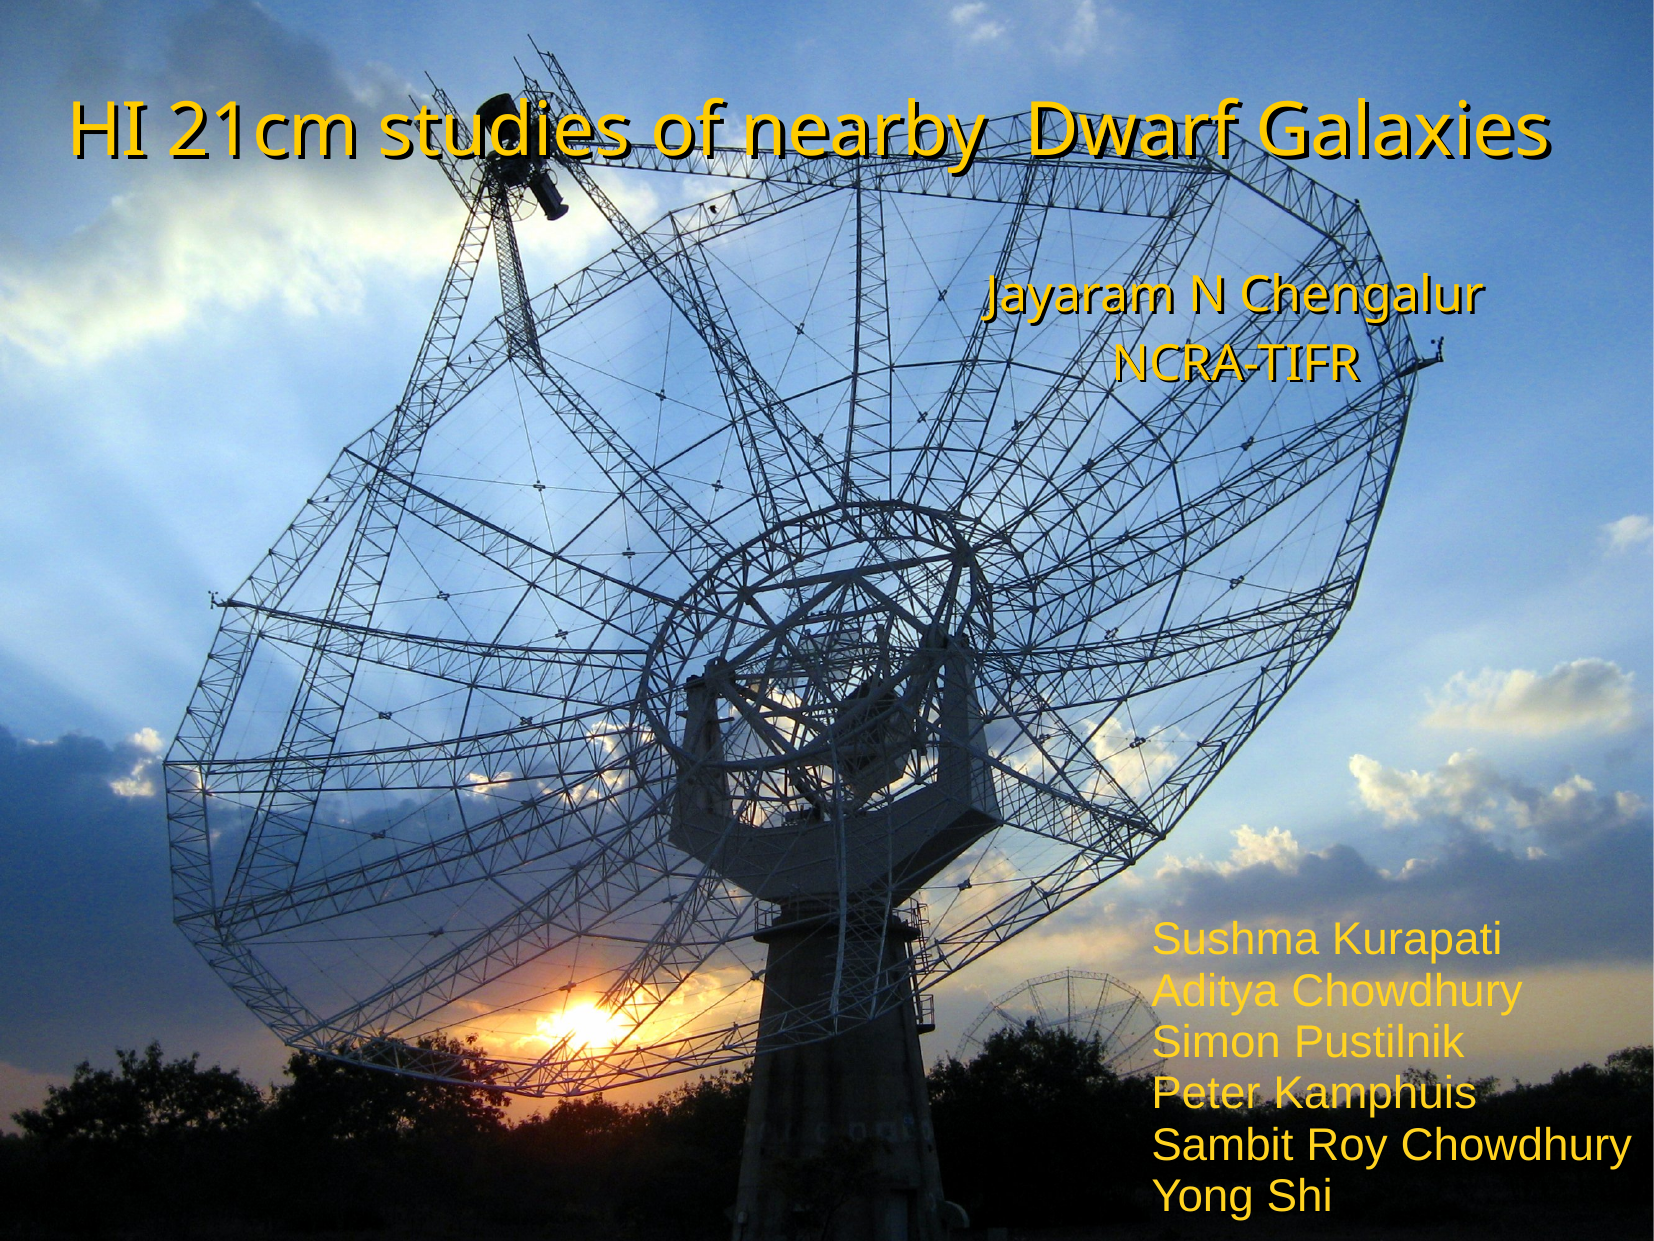

# HI 21cm studies of nearby Dwarf Galaxies
Jayaram N Chengalur
NCRA-TIFR
Sushma Kurapati
Aditya Chowdhury
Simon Pustilnik
Peter Kamphuis
Sambit Roy Chowdhury
Yong Shi